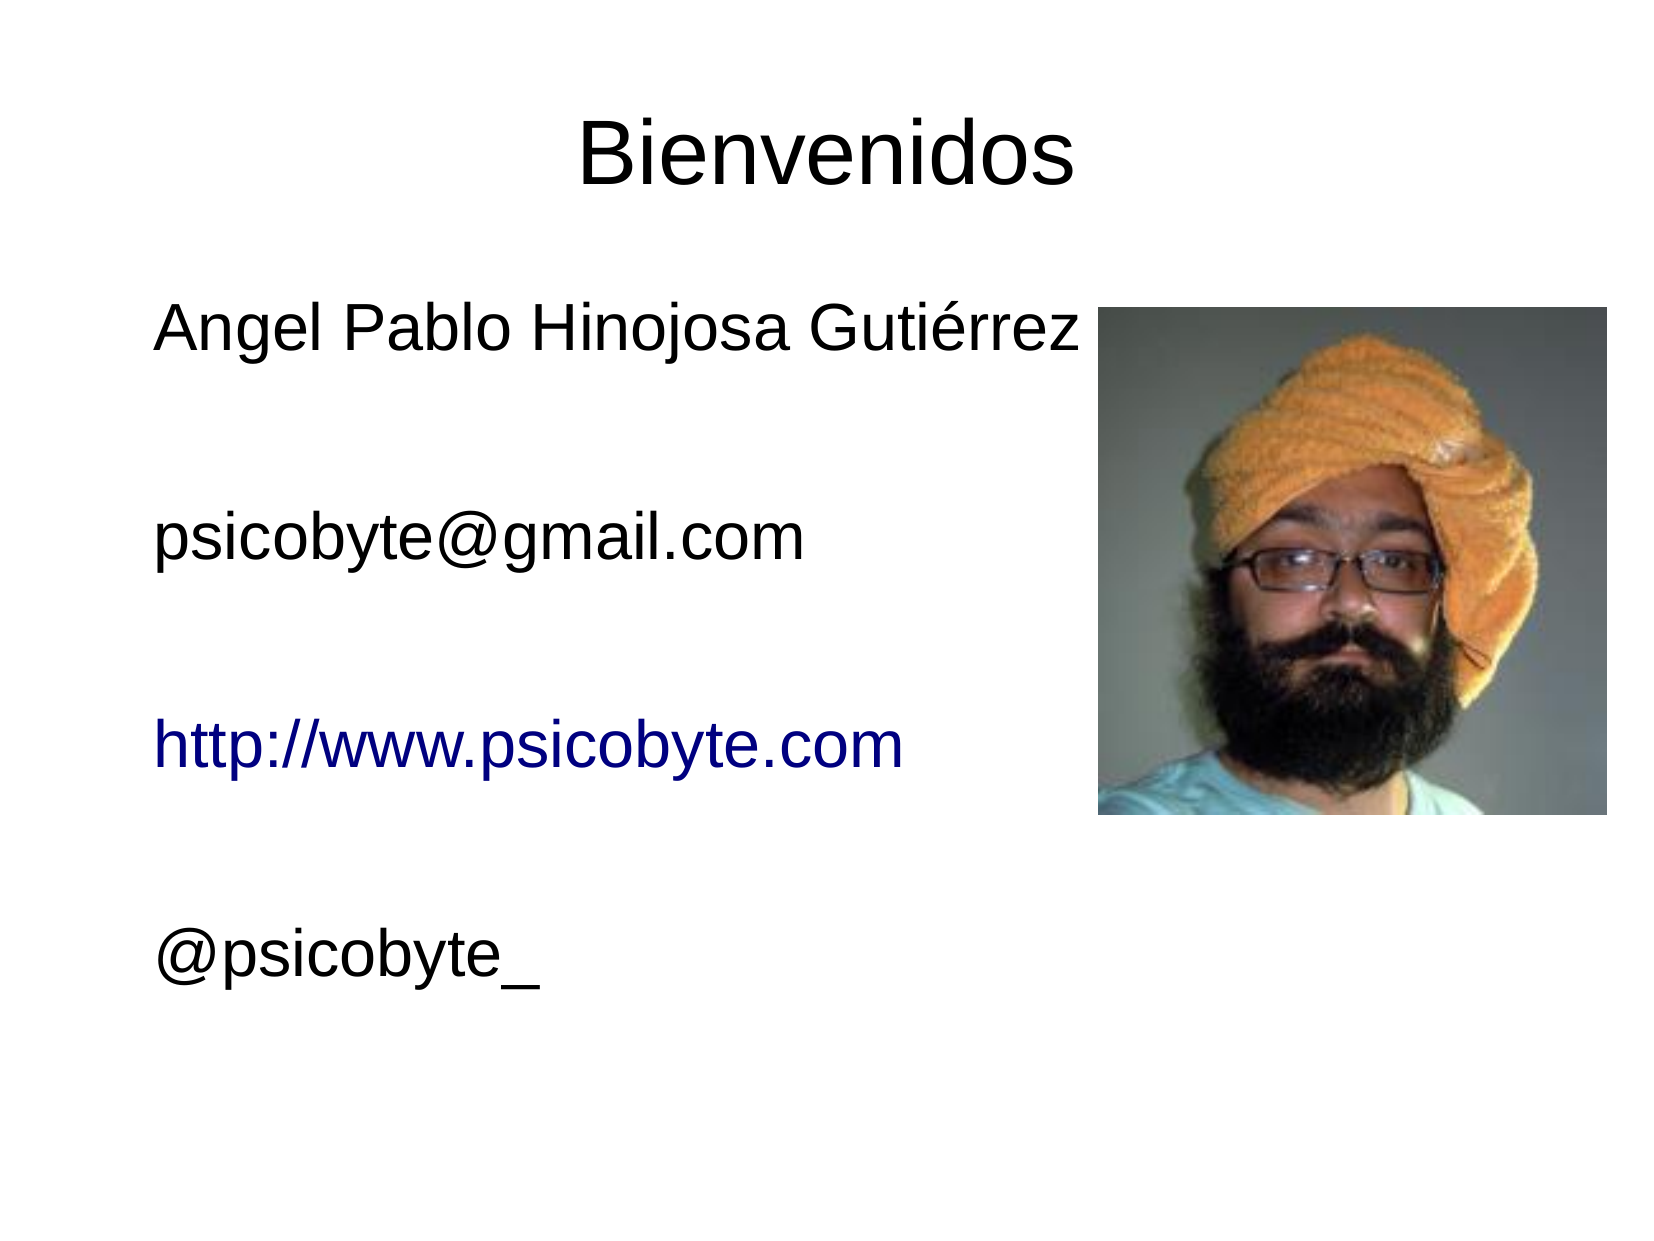

# Bienvenidos
Angel Pablo Hinojosa Gutiérrez
psicobyte@gmail.com
http://www.psicobyte.com
@psicobyte_